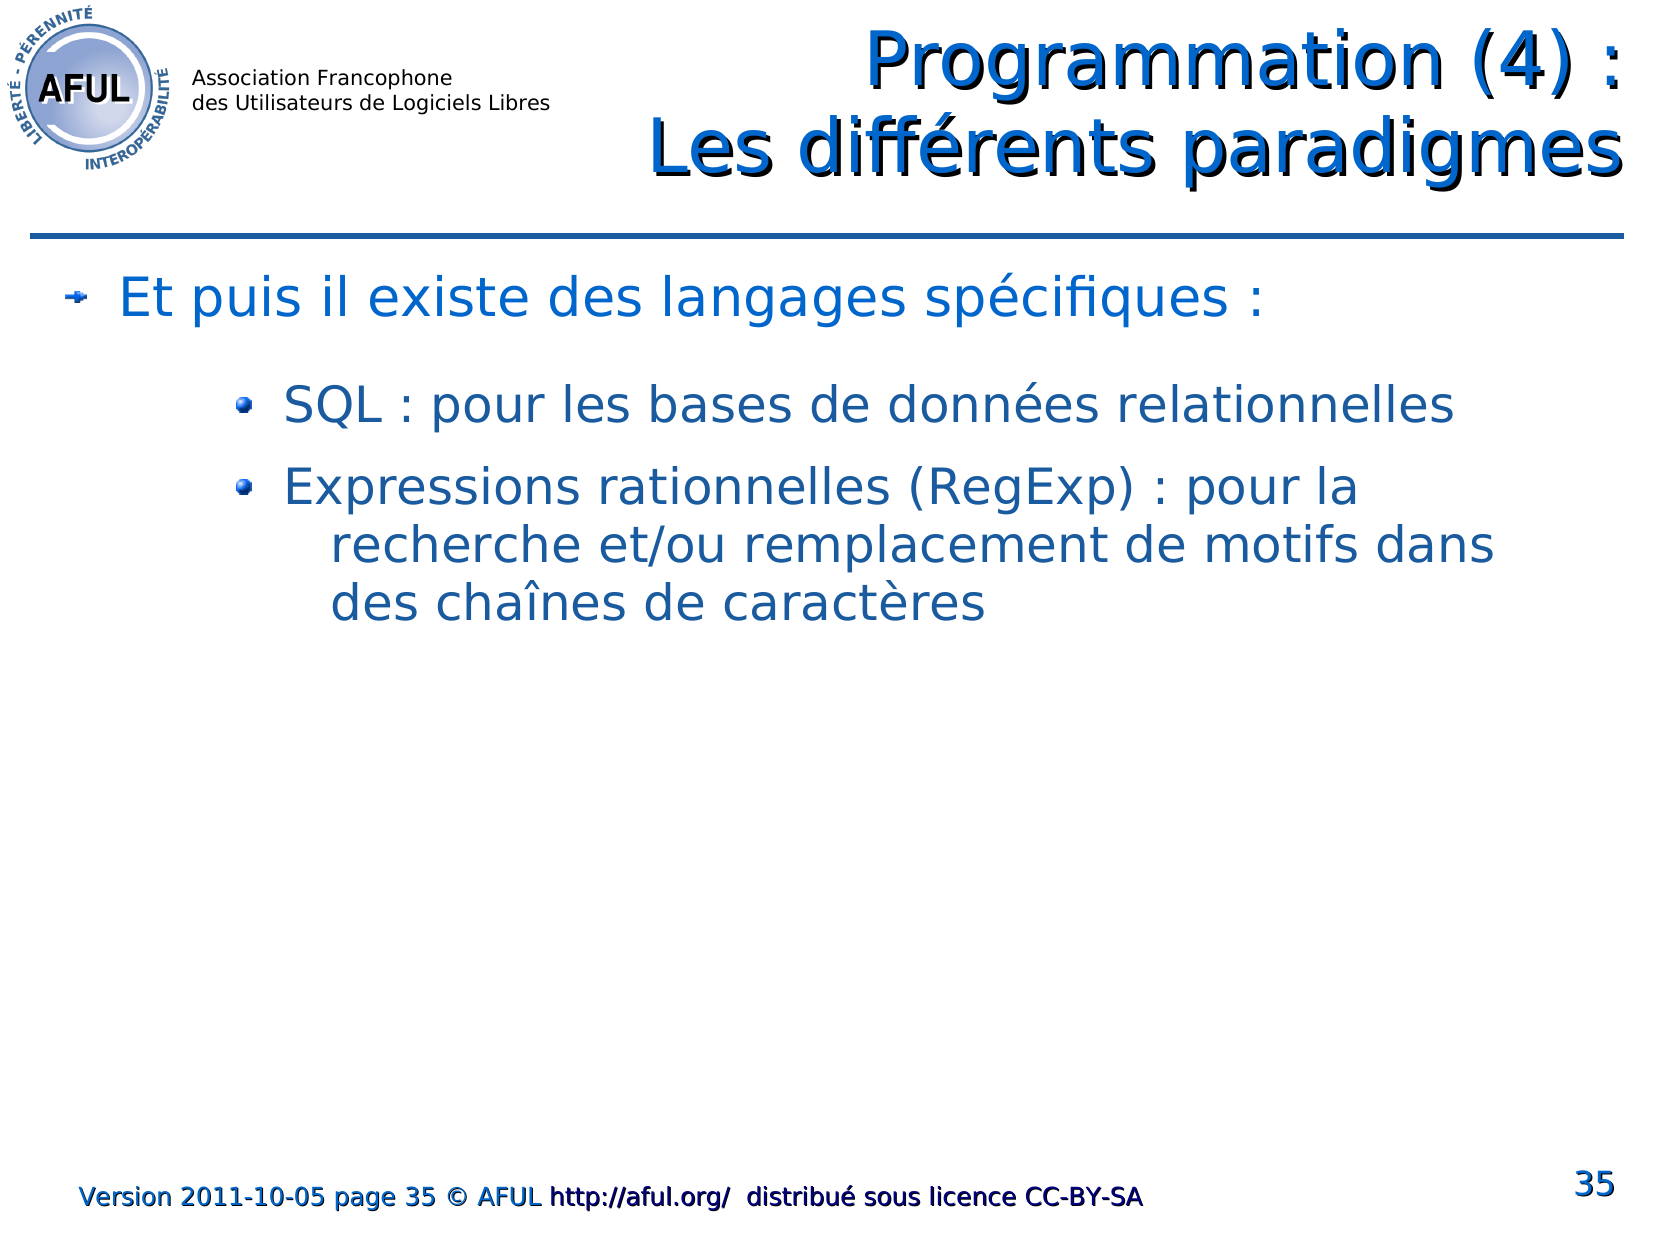

# Programmation (4) : Les différents paradigmes
Et puis il existe des langages spécifiques :
SQL : pour les bases de données relationnelles
Expressions rationnelles (RegExp) : pour la recherche et/ou remplacement de motifs dans des chaînes de caractères